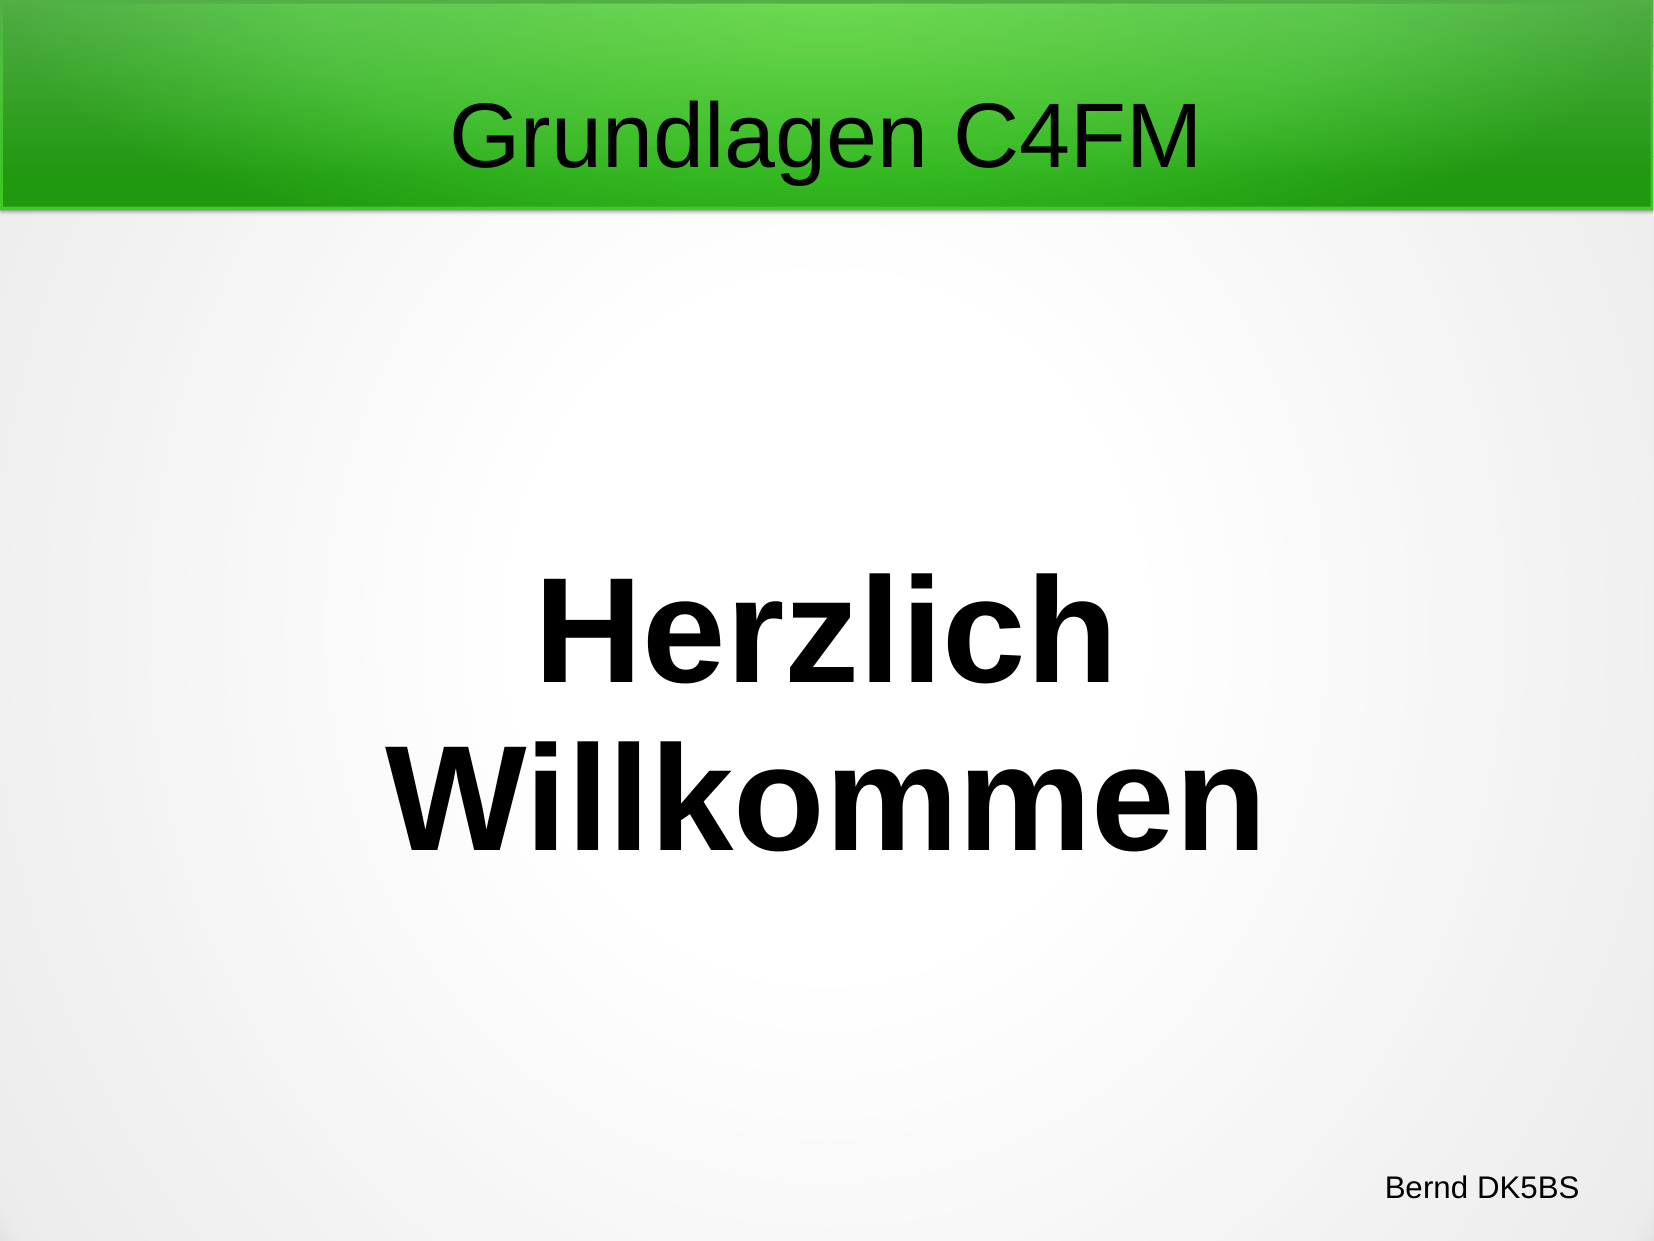

Grundlagen C4FM
# Herzlich Willkommen
Bernd DK5BS